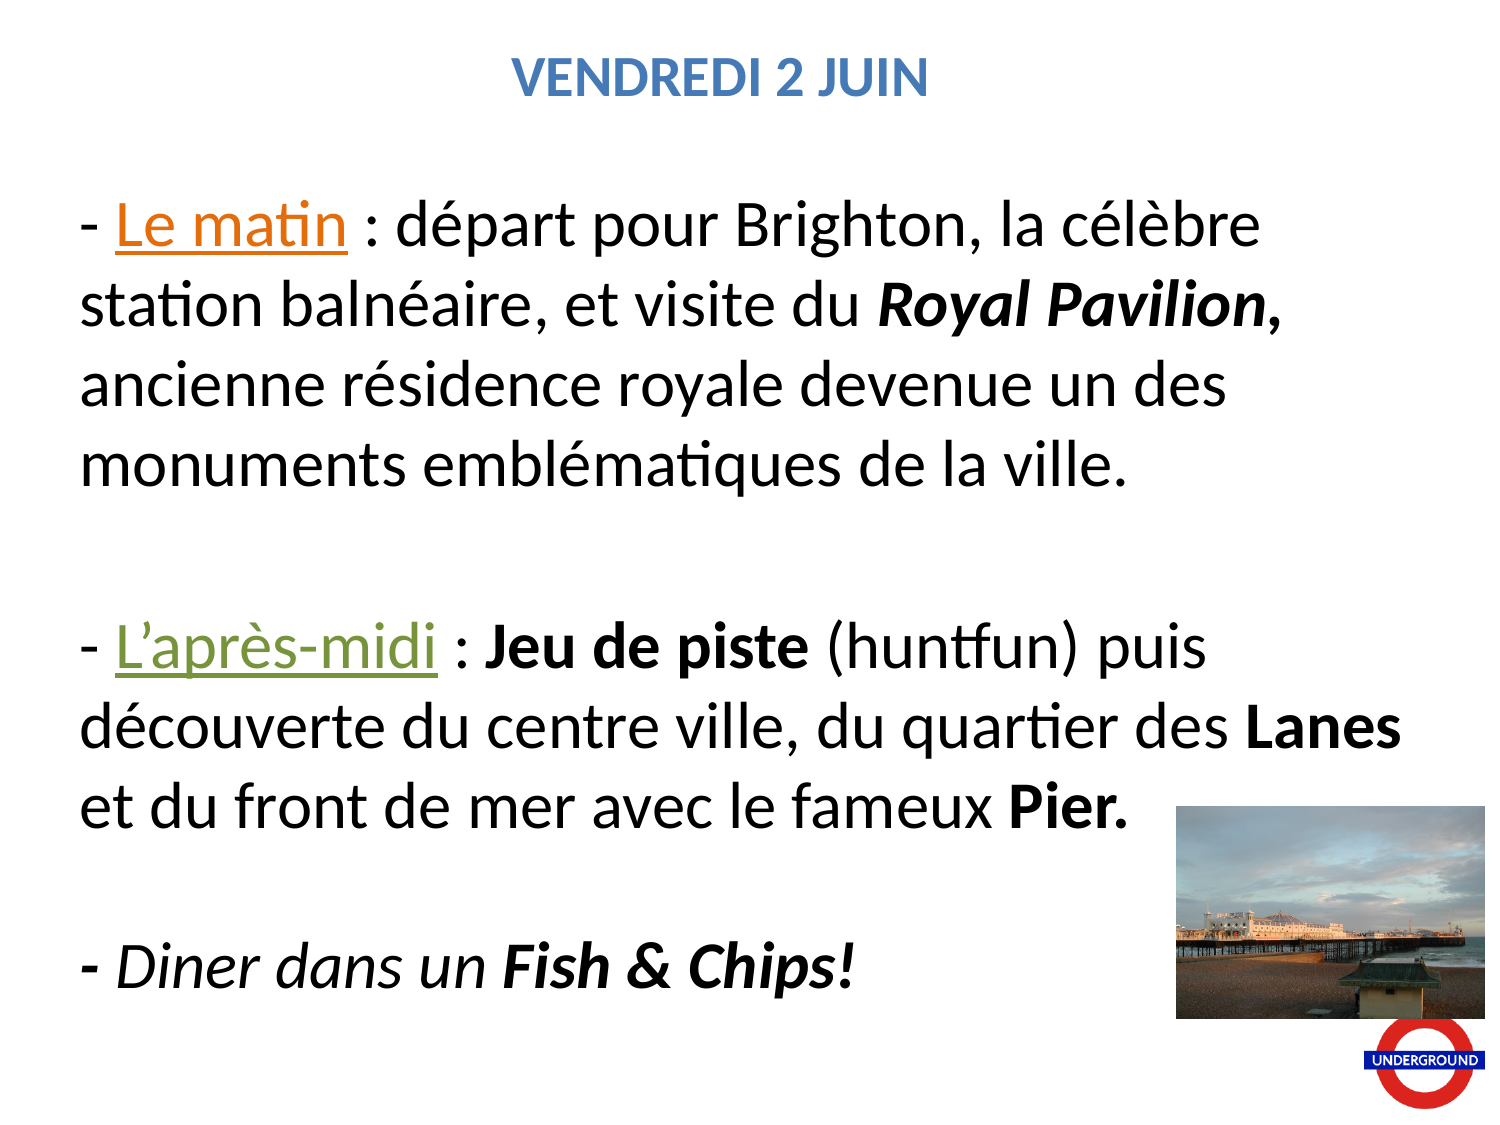

# VENDREDI 2 JUIN
- Le matin : départ pour Brighton, la célèbre station balnéaire, et visite du Royal Pavilion, ancienne résidence royale devenue un des monuments emblématiques de la ville.
- L’après-midi : Jeu de piste (huntfun) puis découverte du centre ville, du quartier des Lanes et du front de mer avec le fameux Pier.
- Diner dans un Fish & Chips!